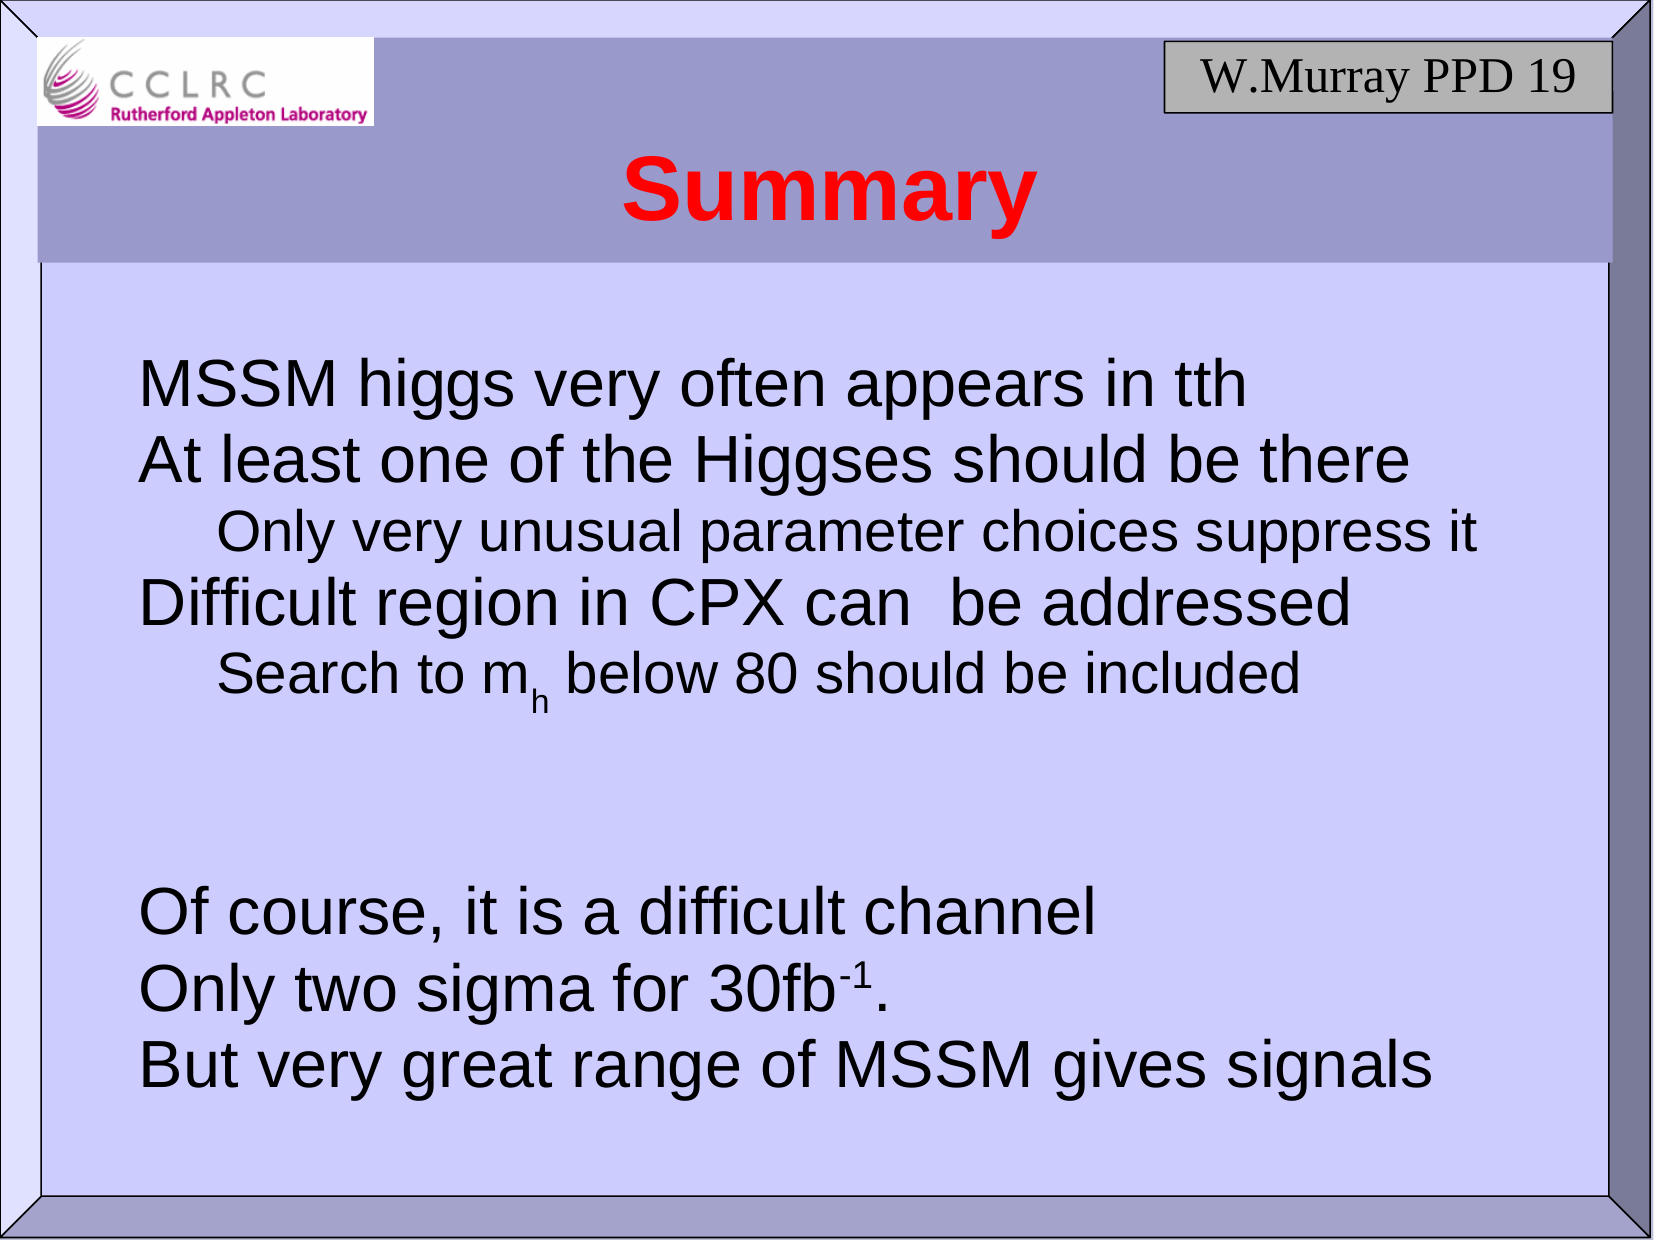

# Summary
MSSM higgs very often appears in tth
At least one of the Higgses should be there
Only very unusual parameter choices suppress it
Difficult region in CPX can be addressed
Search to mh below 80 should be included
Of course, it is a difficult channel
Only two sigma for 30fb-1.
But very great range of MSSM gives signals